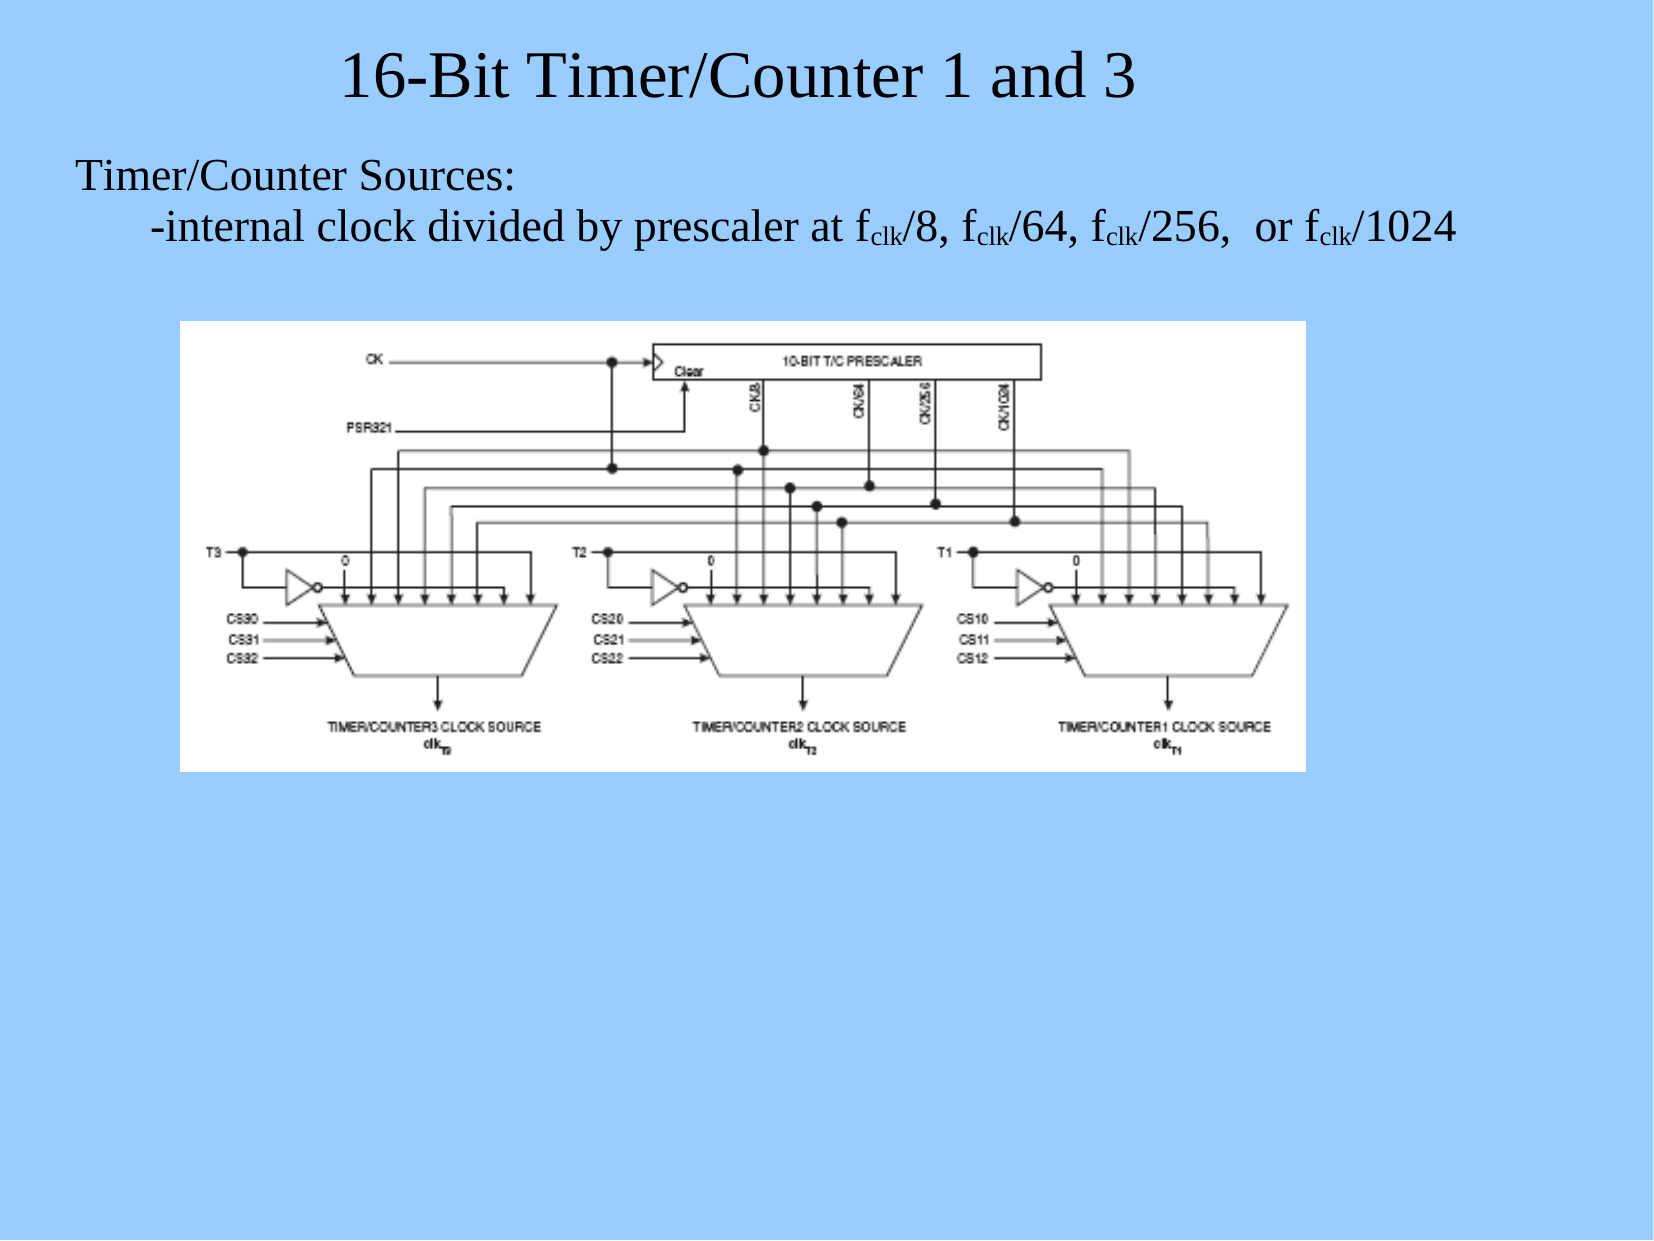

16-Bit Timer/Counter 1 and 3
Timer/Counter Sources:
	-internal clock divided by prescaler at fclk/8, fclk/64, fclk/256, or fclk/1024